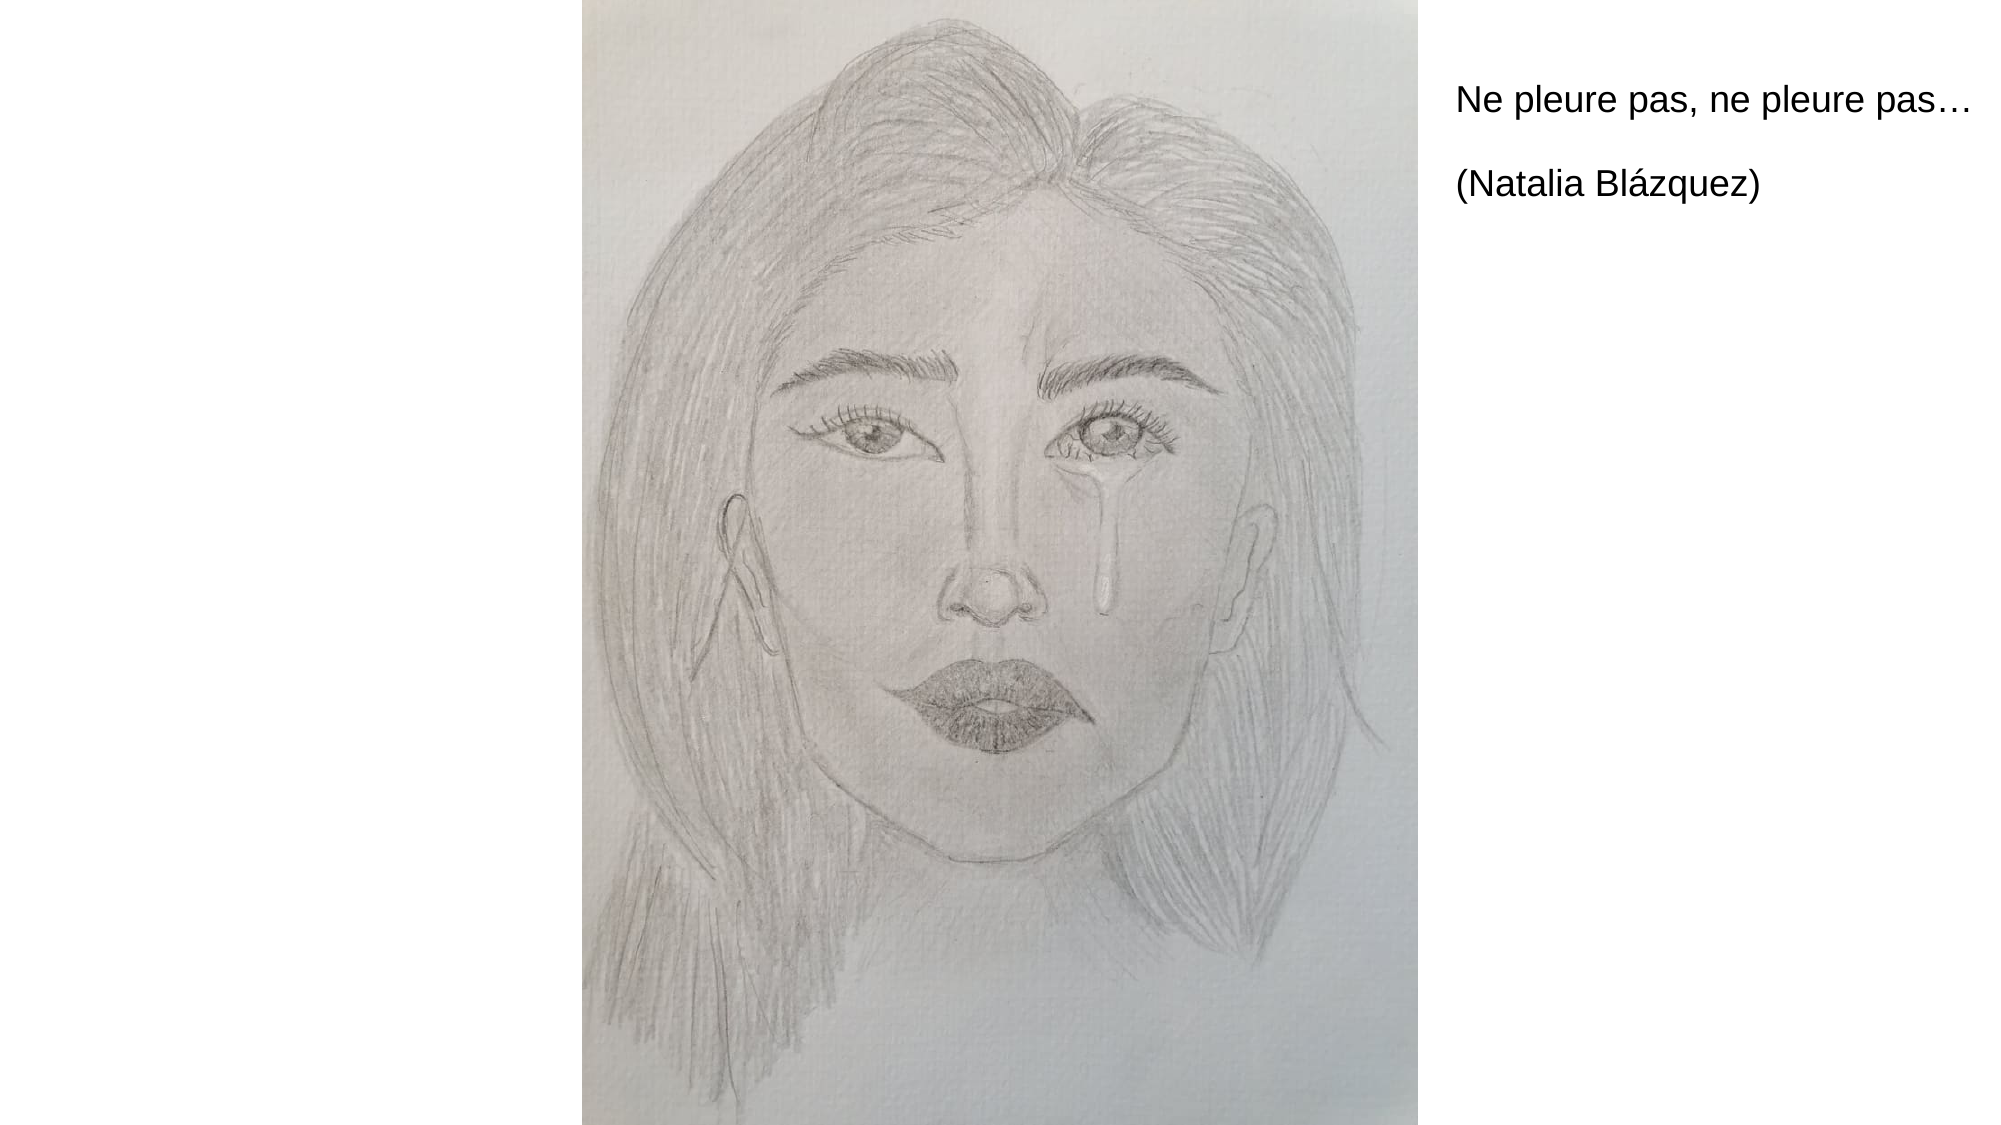

Ne pleure pas, ne pleure pas…
(Natalia Blázquez)